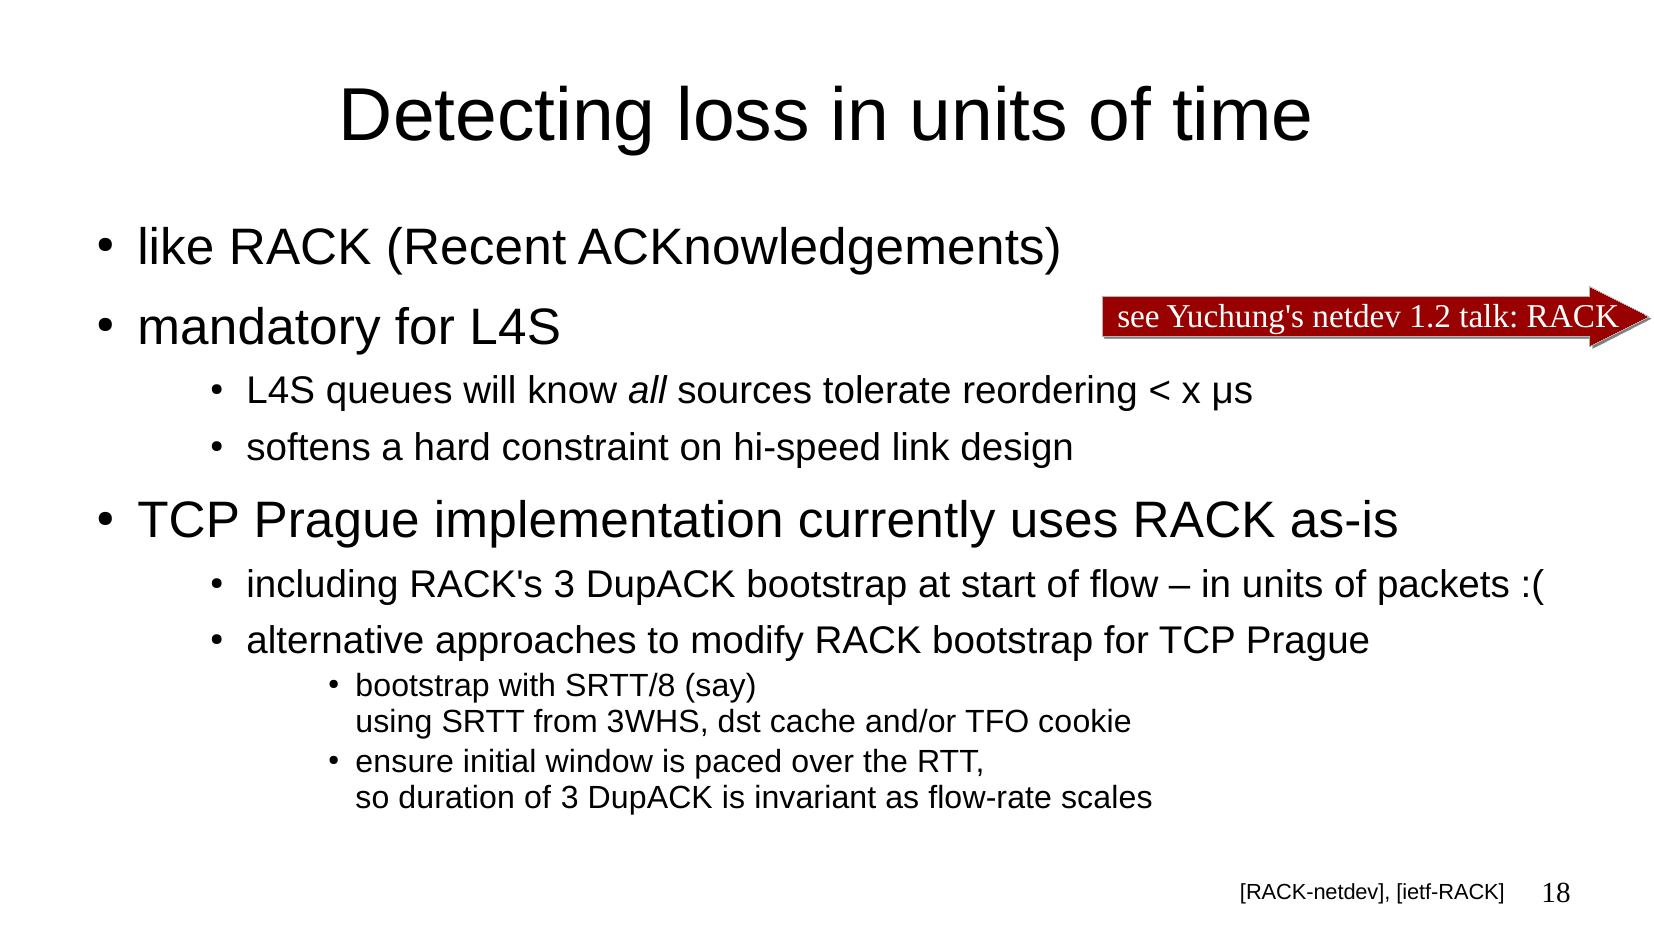

# Detecting loss in units of time
like RACK (Recent ACKnowledgements)
mandatory for L4S
L4S queues will know all sources tolerate reordering < x μs
softens a hard constraint on hi-speed link design
TCP Prague implementation currently uses RACK as-is
including RACK's 3 DupACK bootstrap at start of flow – in units of packets :(
alternative approaches to modify RACK bootstrap for TCP Prague
bootstrap with SRTT/8 (say)
using SRTT from 3WHS, dst cache and/or TFO cookie
ensure initial window is paced over the RTT,
so duration of 3 DupACK is invariant as flow-rate scales
see Yuchung's netdev 1.2 talk: RACK
[RACK-netdev], [ietf-RACK]
18